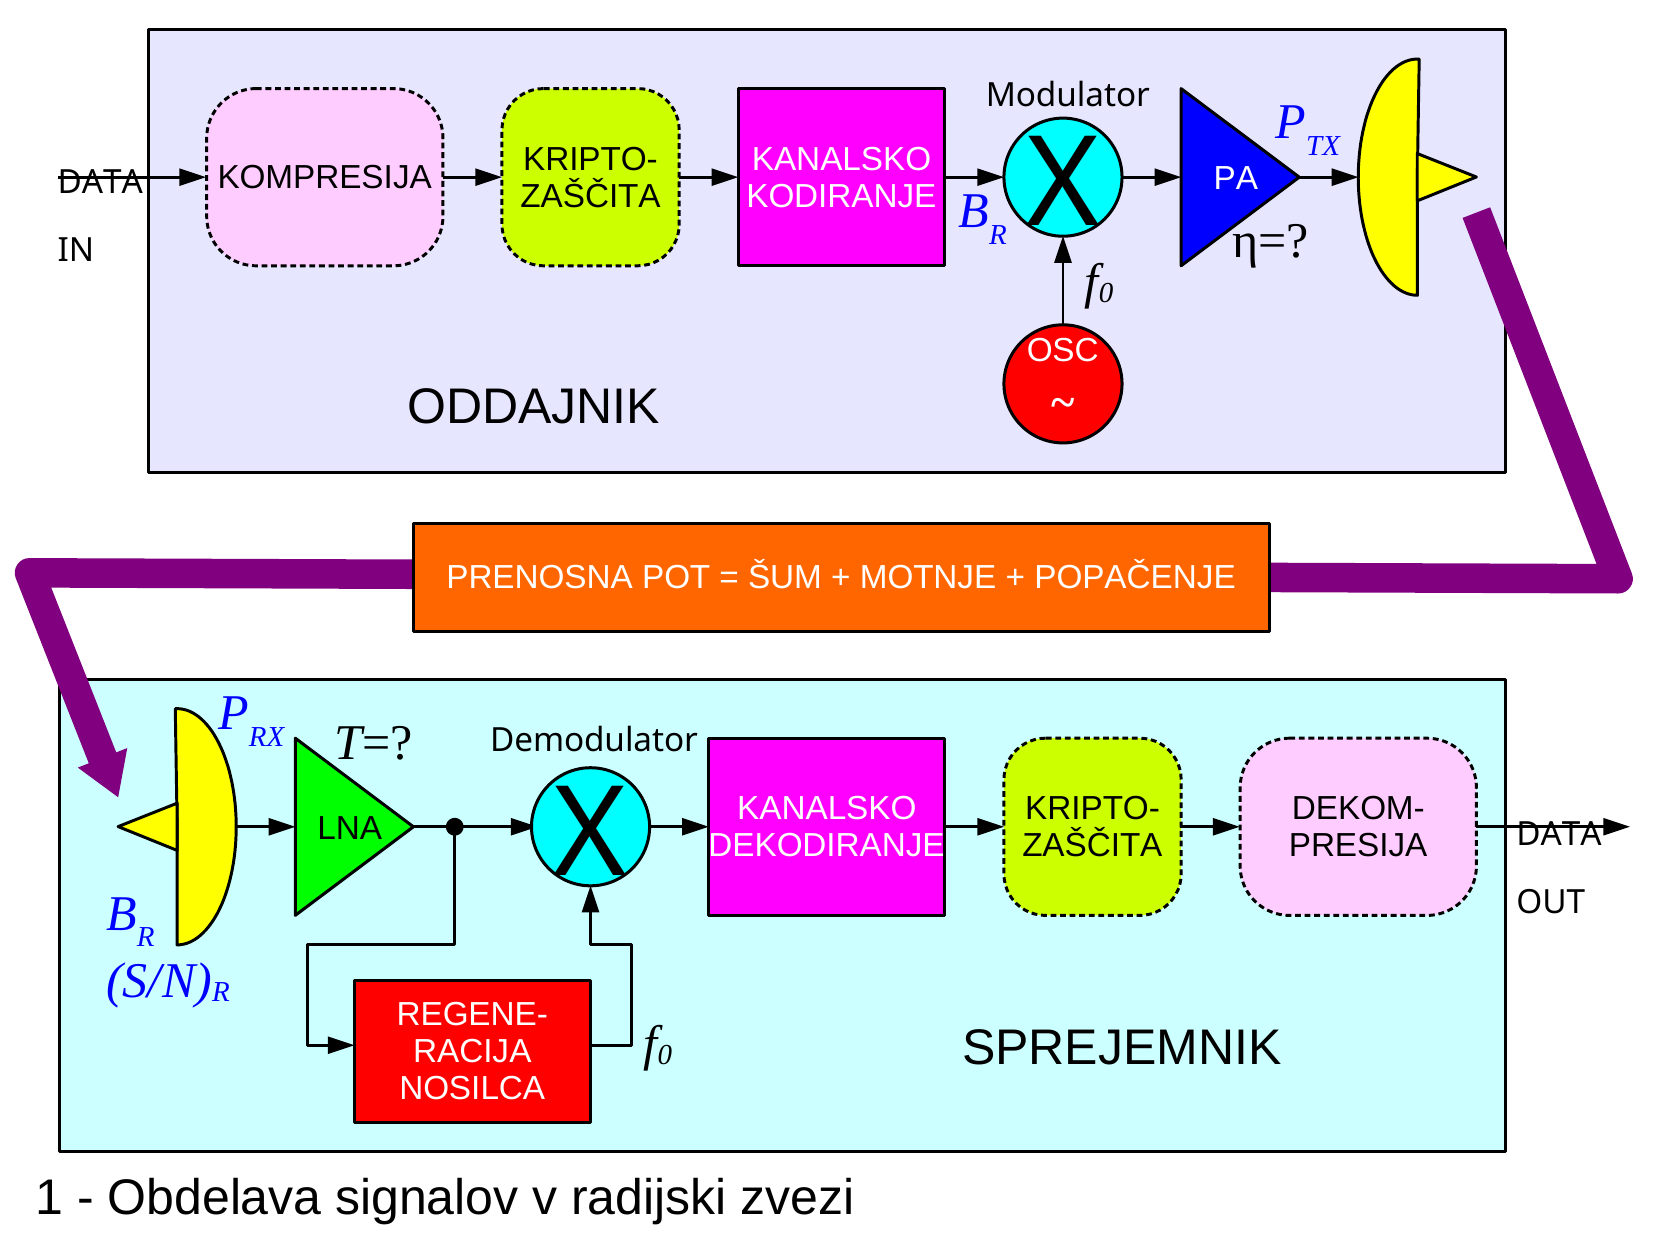

Modulator
KOMPRESIJA
KRIPTO-
ZAŠČITA
KANALSKO
KODIRANJE
PA
PTX
X
DATA
IN
BR
η=?
f0
OSC
~
ODDAJNIK
PRENOSNA POT = ŠUM + MOTNJE + POPAČENJE
PRX
T=?
Demodulator
LNA
KANALSKO
DEKODIRANJE
KRIPTO-
ZAŠČITA
DEKOM-
PRESIJA
X
DATA
OUT
BR
(S/N)R
REGENE-
RACIJA
NOSILCA
f0
SPREJEMNIK
1 - Obdelava signalov v radijski zvezi